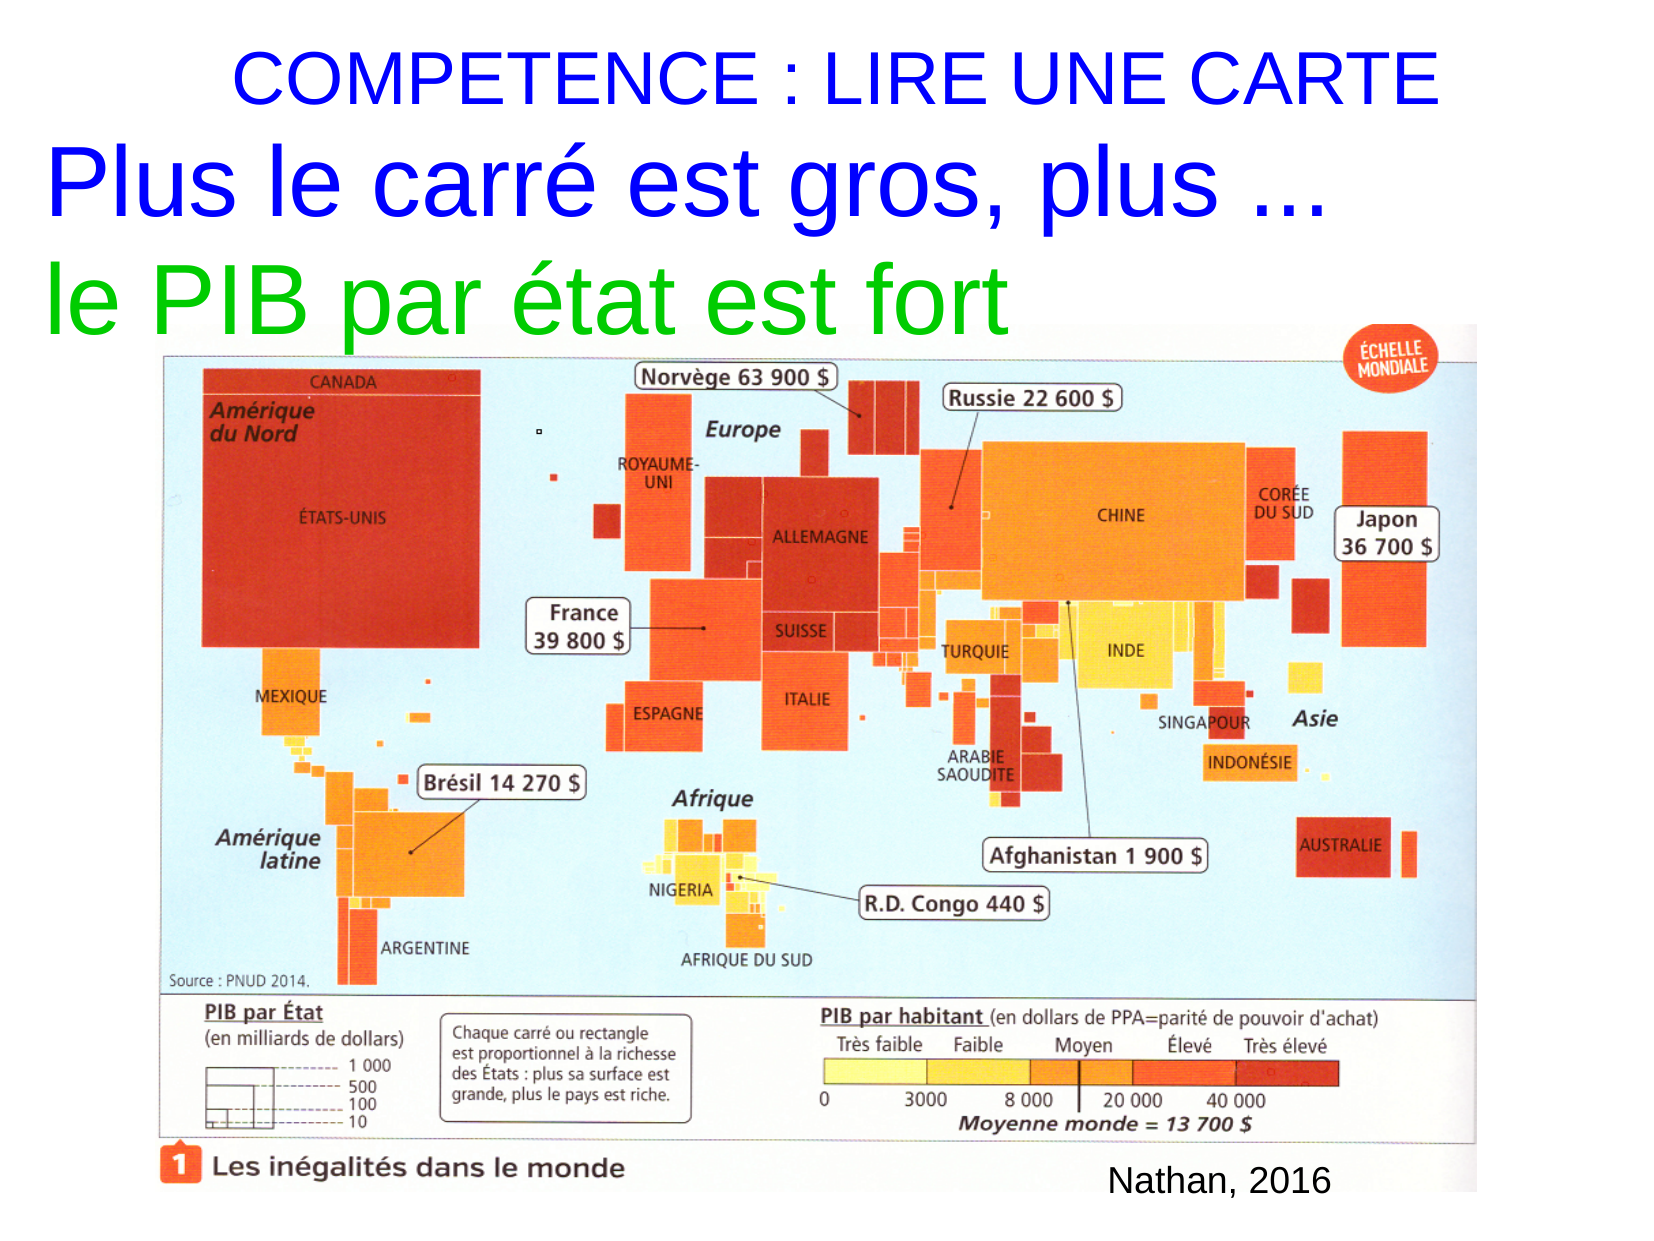

COMPETENCE : LIRE UNE CARTE
Plus le carré est gros, plus ...
le PIB par état est fort
Nathan, 2016